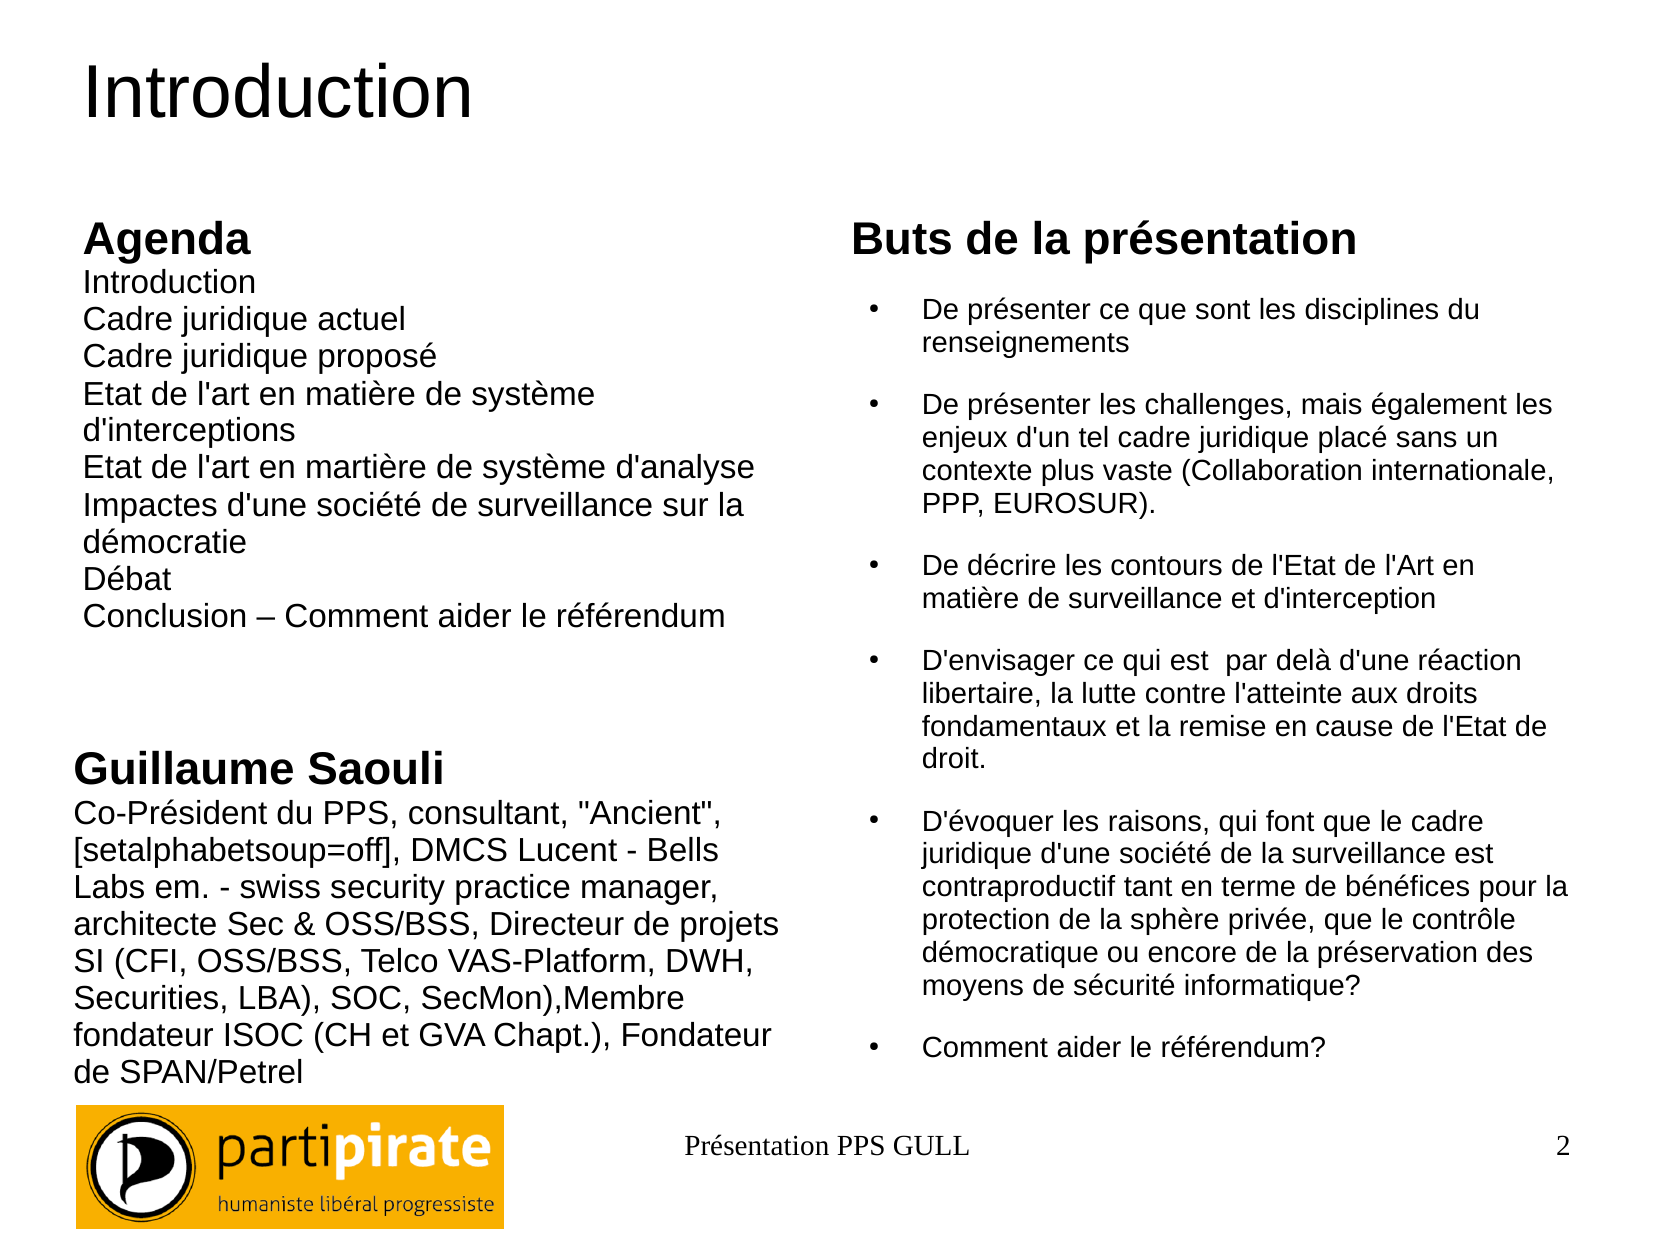

# Introduction
Agenda
Introduction
Cadre juridique actuel
Cadre juridique proposé
Etat de l'art en matière de système d'interceptions
Etat de l'art en martière de système d'analyse
Impactes d'une société de surveillance sur la démocratie
Débat
Conclusion – Comment aider le référendum
Buts de la présentation
De présenter ce que sont les disciplines du renseignements
De présenter les challenges, mais également les enjeux d'un tel cadre juridique placé sans un contexte plus vaste (Collaboration internationale, PPP, EUROSUR).
De décrire les contours de l'Etat de l'Art en matière de surveillance et d'interception
D'envisager ce qui est par delà d'une réaction libertaire, la lutte contre l'atteinte aux droits fondamentaux et la remise en cause de l'Etat de droit.
D'évoquer les raisons, qui font que le cadre juridique d'une société de la surveillance est contraproductif tant en terme de bénéfices pour la protection de la sphère privée, que le contrôle démocratique ou encore de la préservation des moyens de sécurité informatique?
Comment aider le référendum?
Guillaume Saouli
Co-Président du PPS, consultant, "Ancient", [setalphabetsoup=off], DMCS Lucent - Bells Labs em. - swiss security practice manager, architecte Sec & OSS/BSS, Directeur de projets SI (CFI, OSS/BSS, Telco VAS-Platform, DWH, Securities, LBA), SOC, SecMon),Membre fondateur ISOC (CH et GVA Chapt.), Fondateur de SPAN/Petrel
Présentation PPS GULL
2